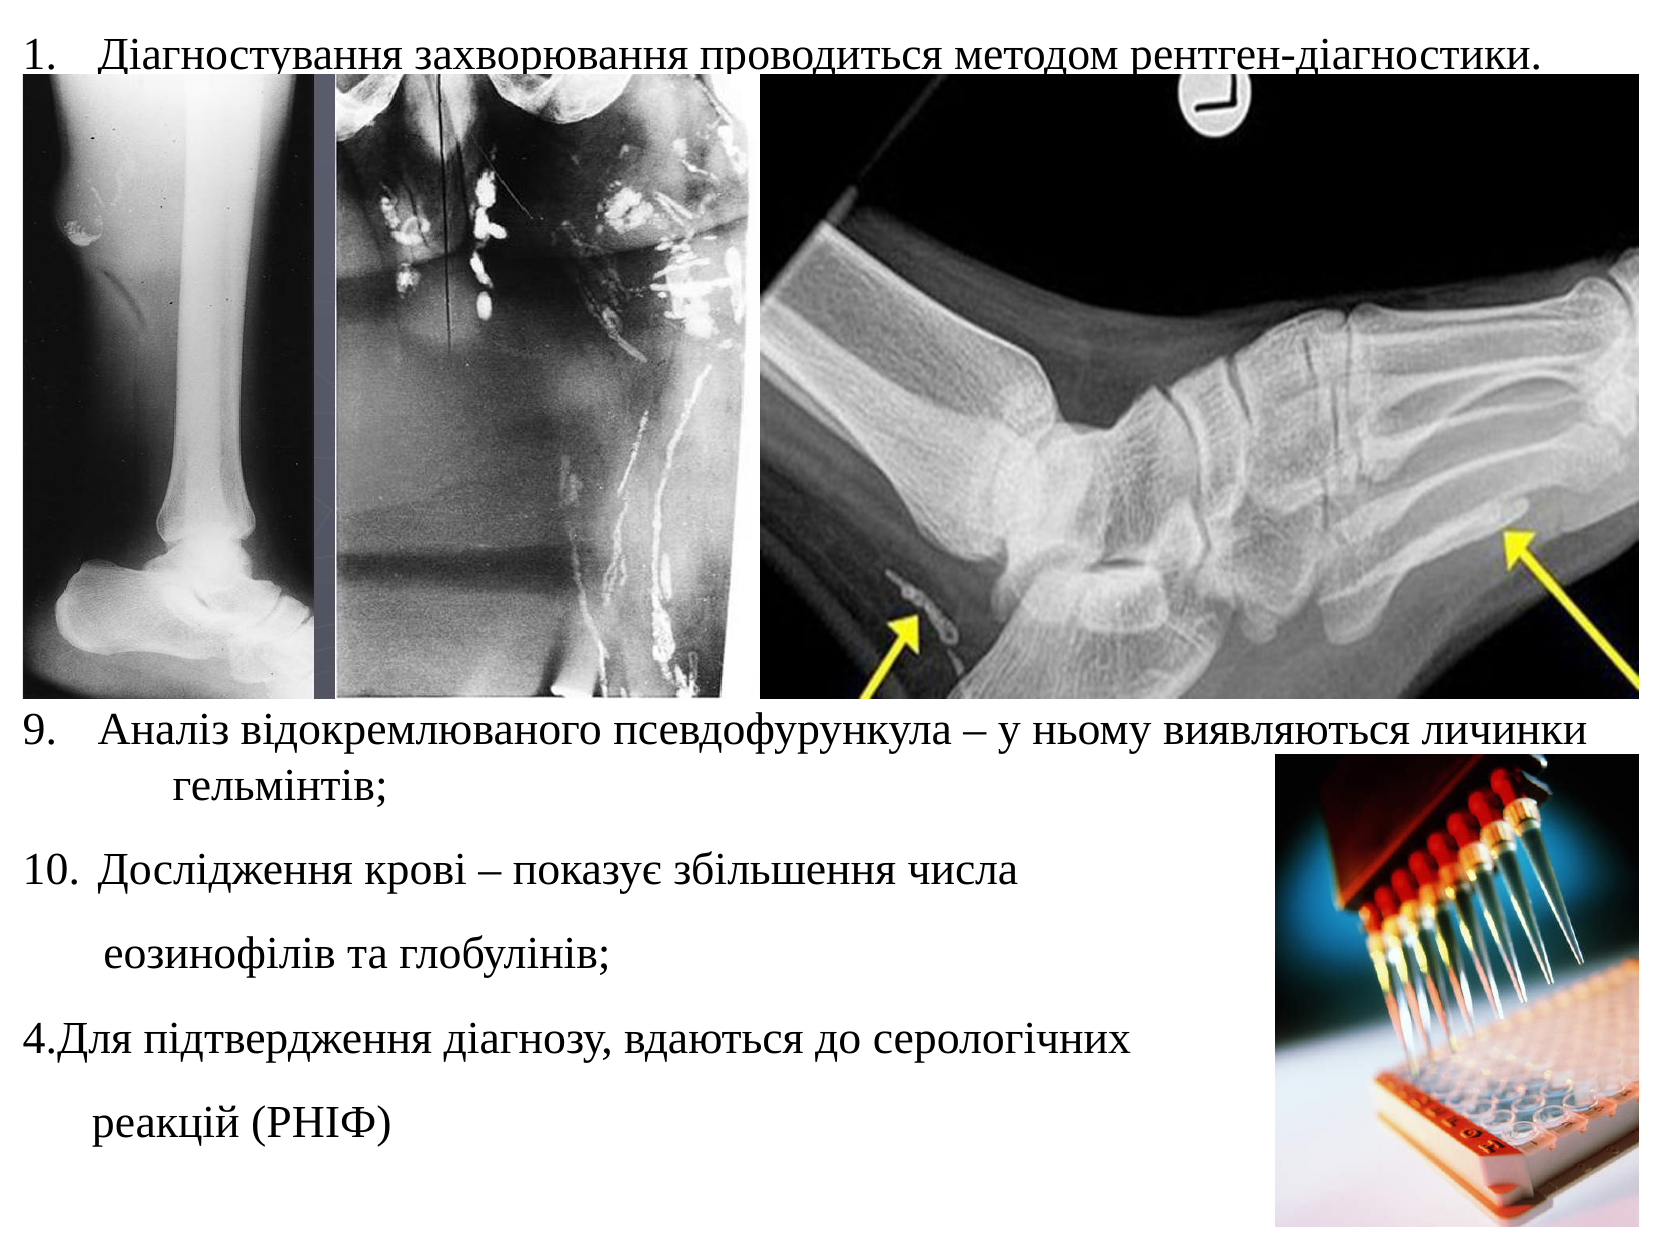

# Діагностування захворювання проводиться методом рентген-діагностики.
Аналіз відокремлюваного псевдофурункула – у ньому виявляються личинки гельмінтів;
Дослідження крові – показує збільшення числа
 еозинофілів та глобулінів;
4.Для підтвердження діагнозу, вдаються до серологічних
 реакцій (РНІФ)